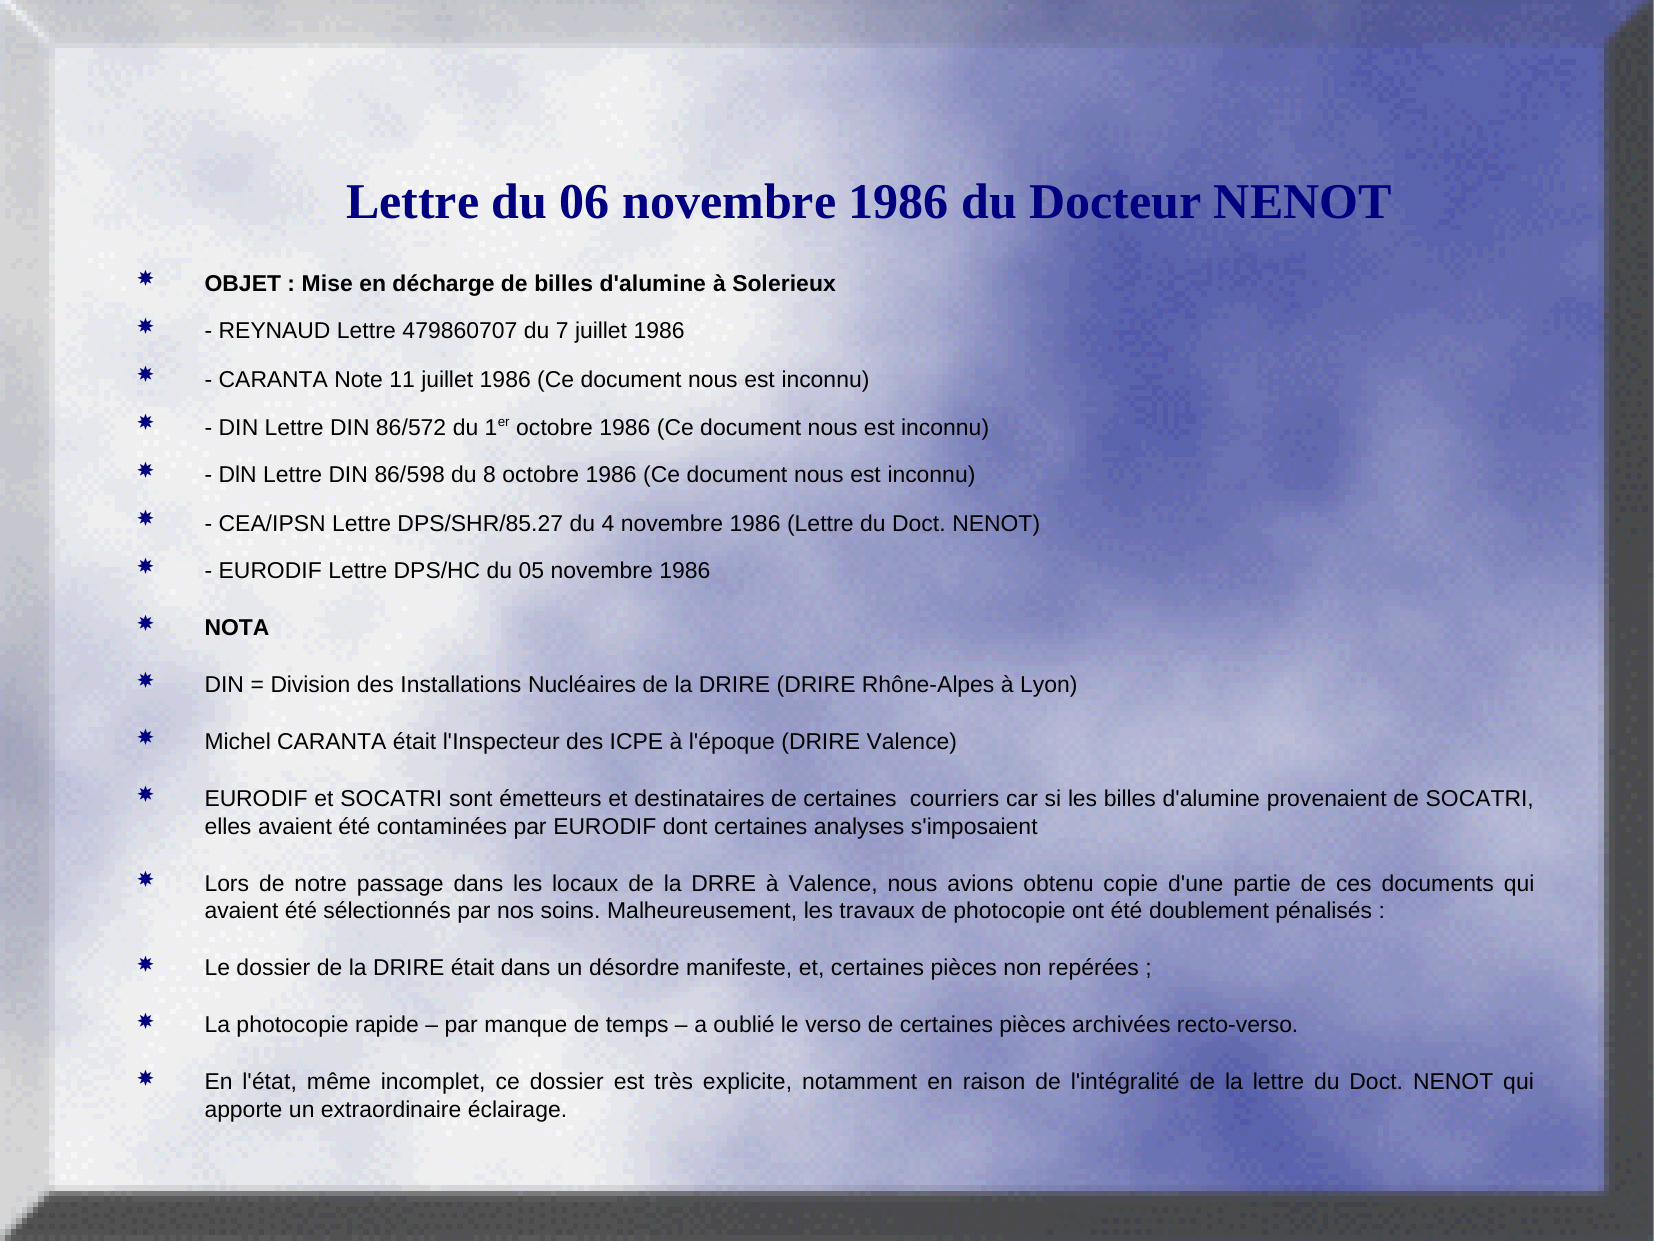

# Lettre du 06 novembre 1986 du Docteur NENOT
OBJET : Mise en décharge de billes d'alumine à Solerieux
- REYNAUD Lettre 479860707 du 7 juillet 1986
- CARANTA Note 11 juillet 1986 (Ce document nous est inconnu)
- DIN Lettre DIN 86/572 du 1er octobre 1986 (Ce document nous est inconnu)
- DlN Lettre DIN 86/598 du 8 octobre 1986 (Ce document nous est inconnu)
- CEA/IPSN Lettre DPS/SHR/85.27 du 4 novembre 1986 (Lettre du Doct. NENOT)
- EURODIF Lettre DPS/HC du 05 novembre 1986
NOTA
DIN = Division des Installations Nucléaires de la DRIRE (DRIRE Rhône-Alpes à Lyon)
Michel CARANTA était l'Inspecteur des ICPE à l'époque (DRIRE Valence)
EURODIF et SOCATRI sont émetteurs et destinataires de certaines courriers car si les billes d'alumine provenaient de SOCATRI, elles avaient été contaminées par EURODIF dont certaines analyses s'imposaient
Lors de notre passage dans les locaux de la DRRE à Valence, nous avions obtenu copie d'une partie de ces documents qui avaient été sélectionnés par nos soins. Malheureusement, les travaux de photocopie ont été doublement pénalisés :
Le dossier de la DRIRE était dans un désordre manifeste, et, certaines pièces non repérées ;
La photocopie rapide – par manque de temps – a oublié le verso de certaines pièces archivées recto-verso.
En l'état, même incomplet, ce dossier est très explicite, notamment en raison de l'intégralité de la lettre du Doct. NENOT qui apporte un extraordinaire éclairage.